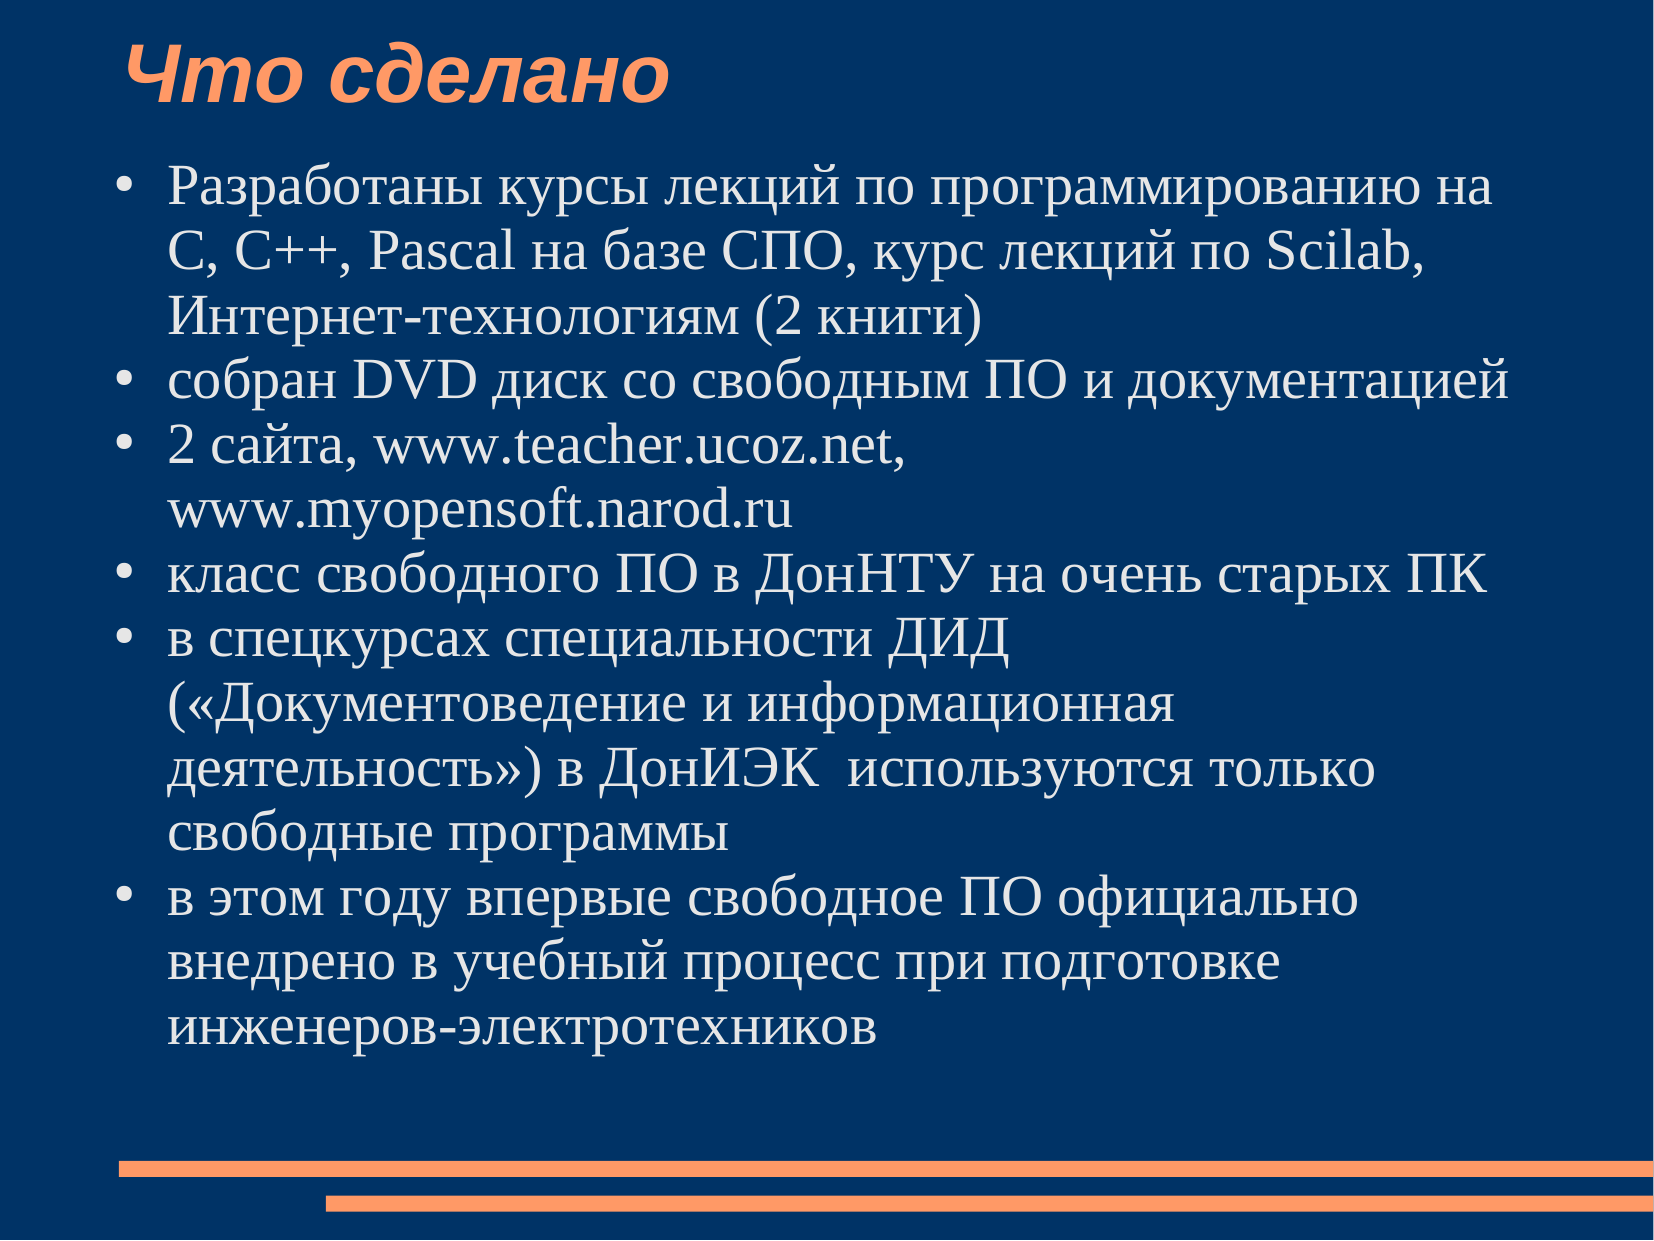

# Что сделано
Разработаны курсы лекций по программированию на С, С++, Pascal на базе СПО, курс лекций по Scilab, Интернет-технологиям (2 книги)
собран DVD диск со свободным ПО и документацией
2 сайта, www.teacher.ucoz.net, www.myopensoft.narod.ru
класс свободного ПО в ДонНТУ на очень старых ПК
в спецкурсах специальности ДИД («Документоведение и информационная деятельность») в ДонИЭК используются только свободные программы
в этом году впервые свободное ПО официально внедрено в учебный процесс при подготовке инженеров-электротехников